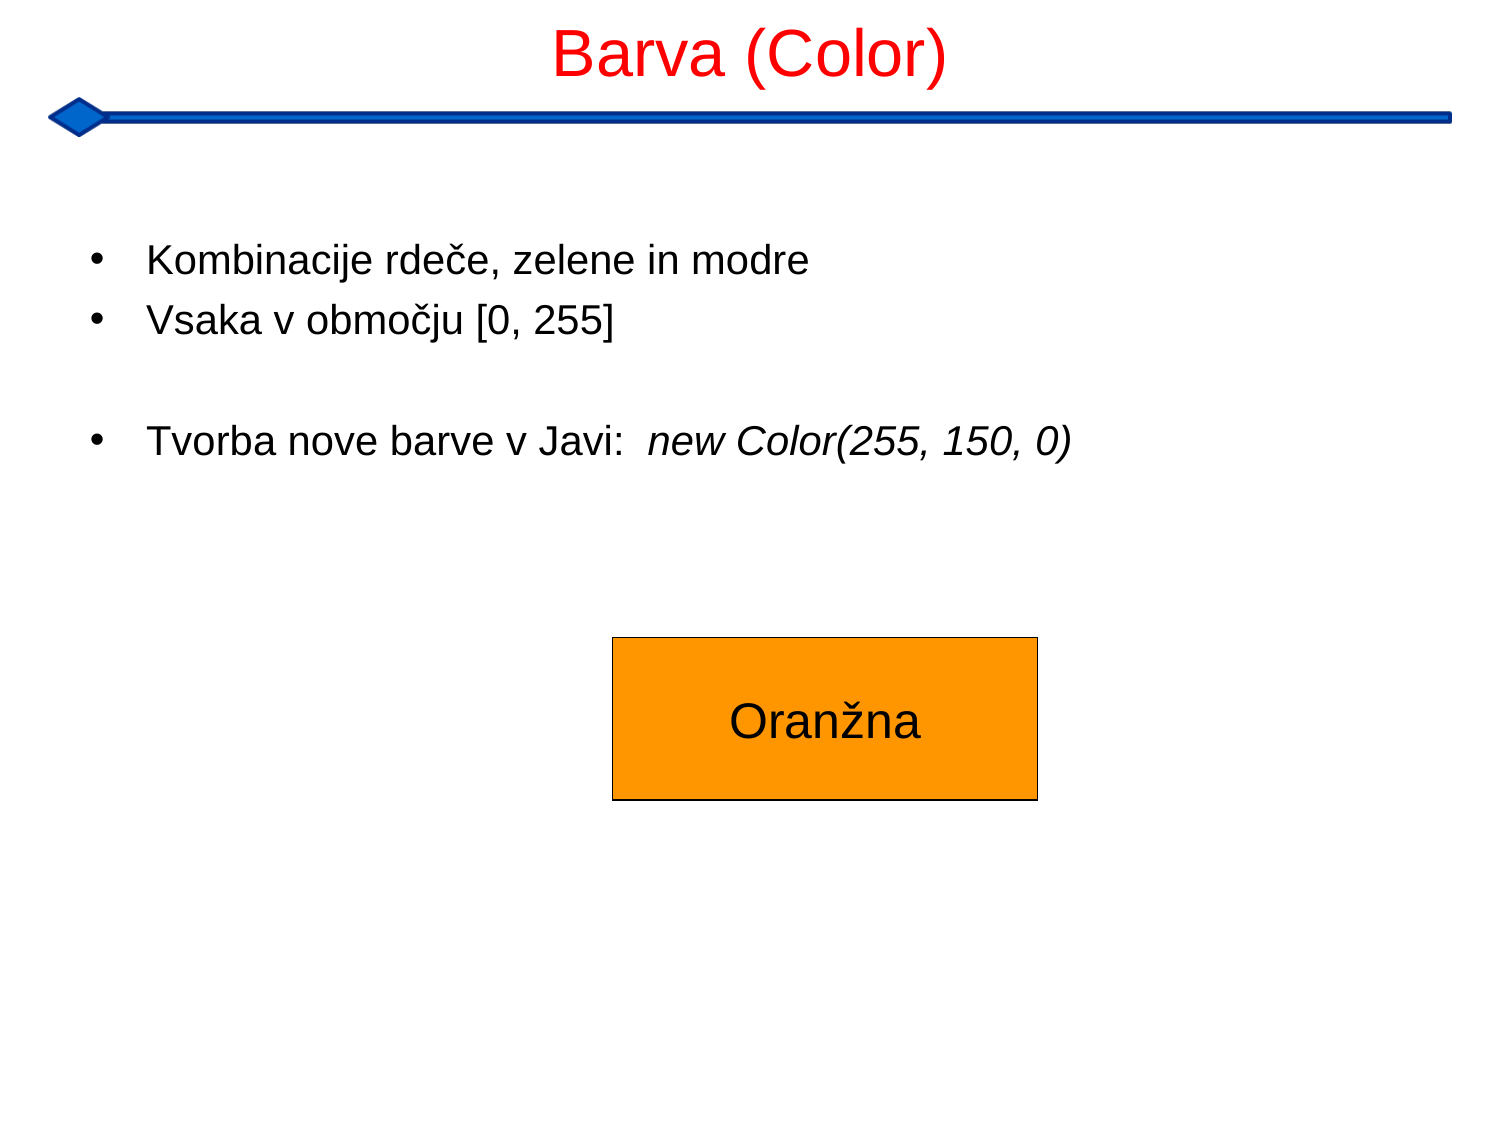

# Barva (Color)
Kombinacije rdeče, zelene in modre
Vsaka v območju [0, 255]
Tvorba nove barve v Javi: new Color(255, 150, 0)
Oranžna